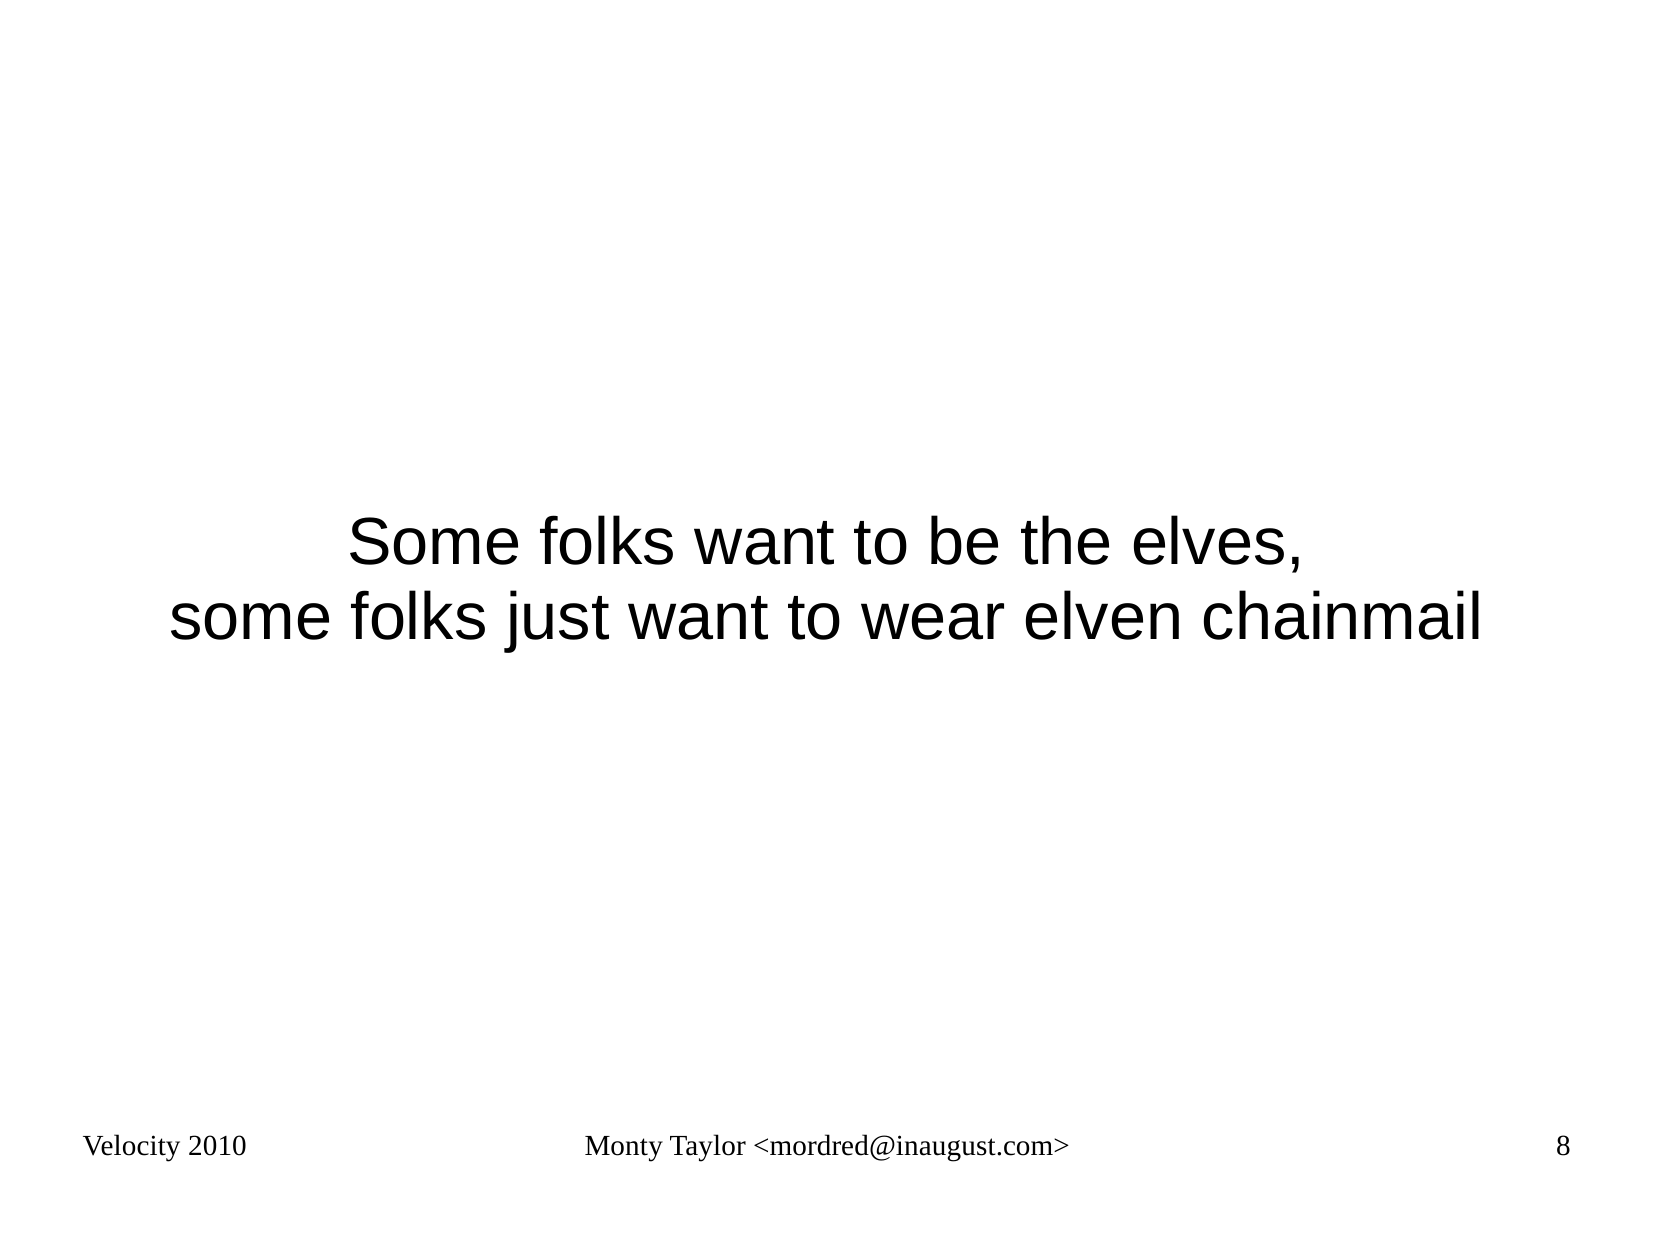

# Some folks want to be the elves,
some folks just want to wear elven chainmail
Velocity 2010
Monty Taylor <mordred@inaugust.com>
8